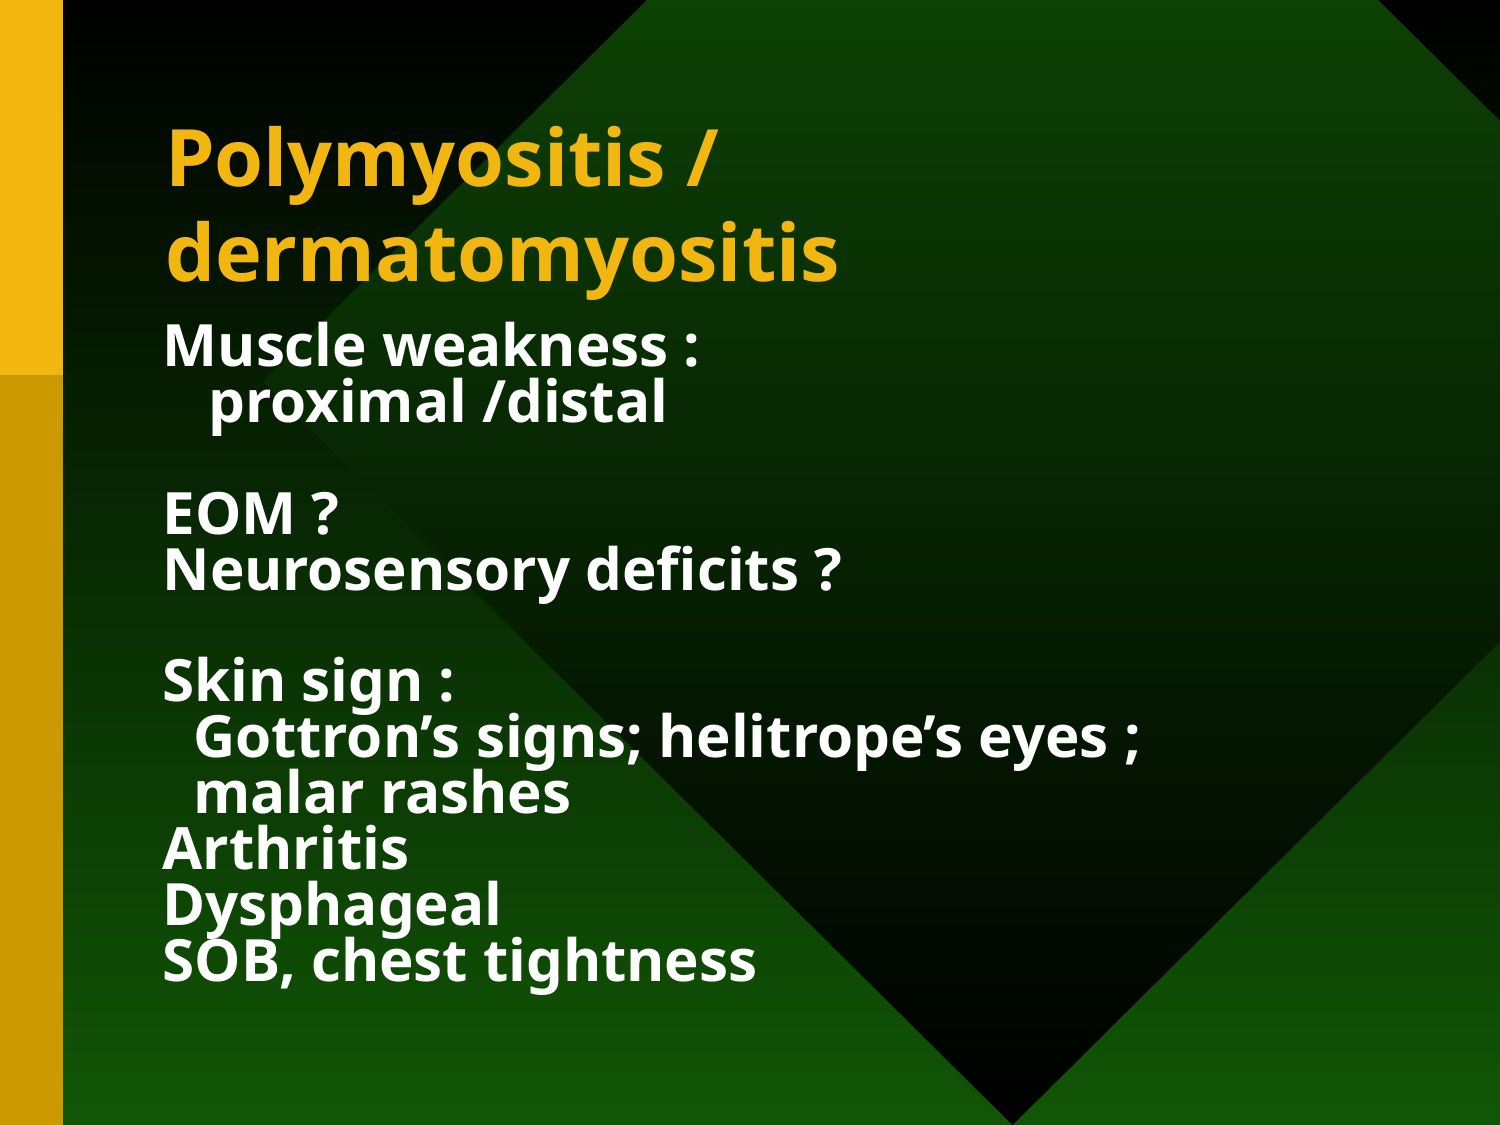

# Polymyositis / dermatomyositis
Muscle weakness :
 proximal /distal
EOM ?
Neurosensory deficits ?
Skin sign :
 Gottron’s signs; helitrope’s eyes ;
 malar rashes
Arthritis
Dysphageal
SOB, chest tightness